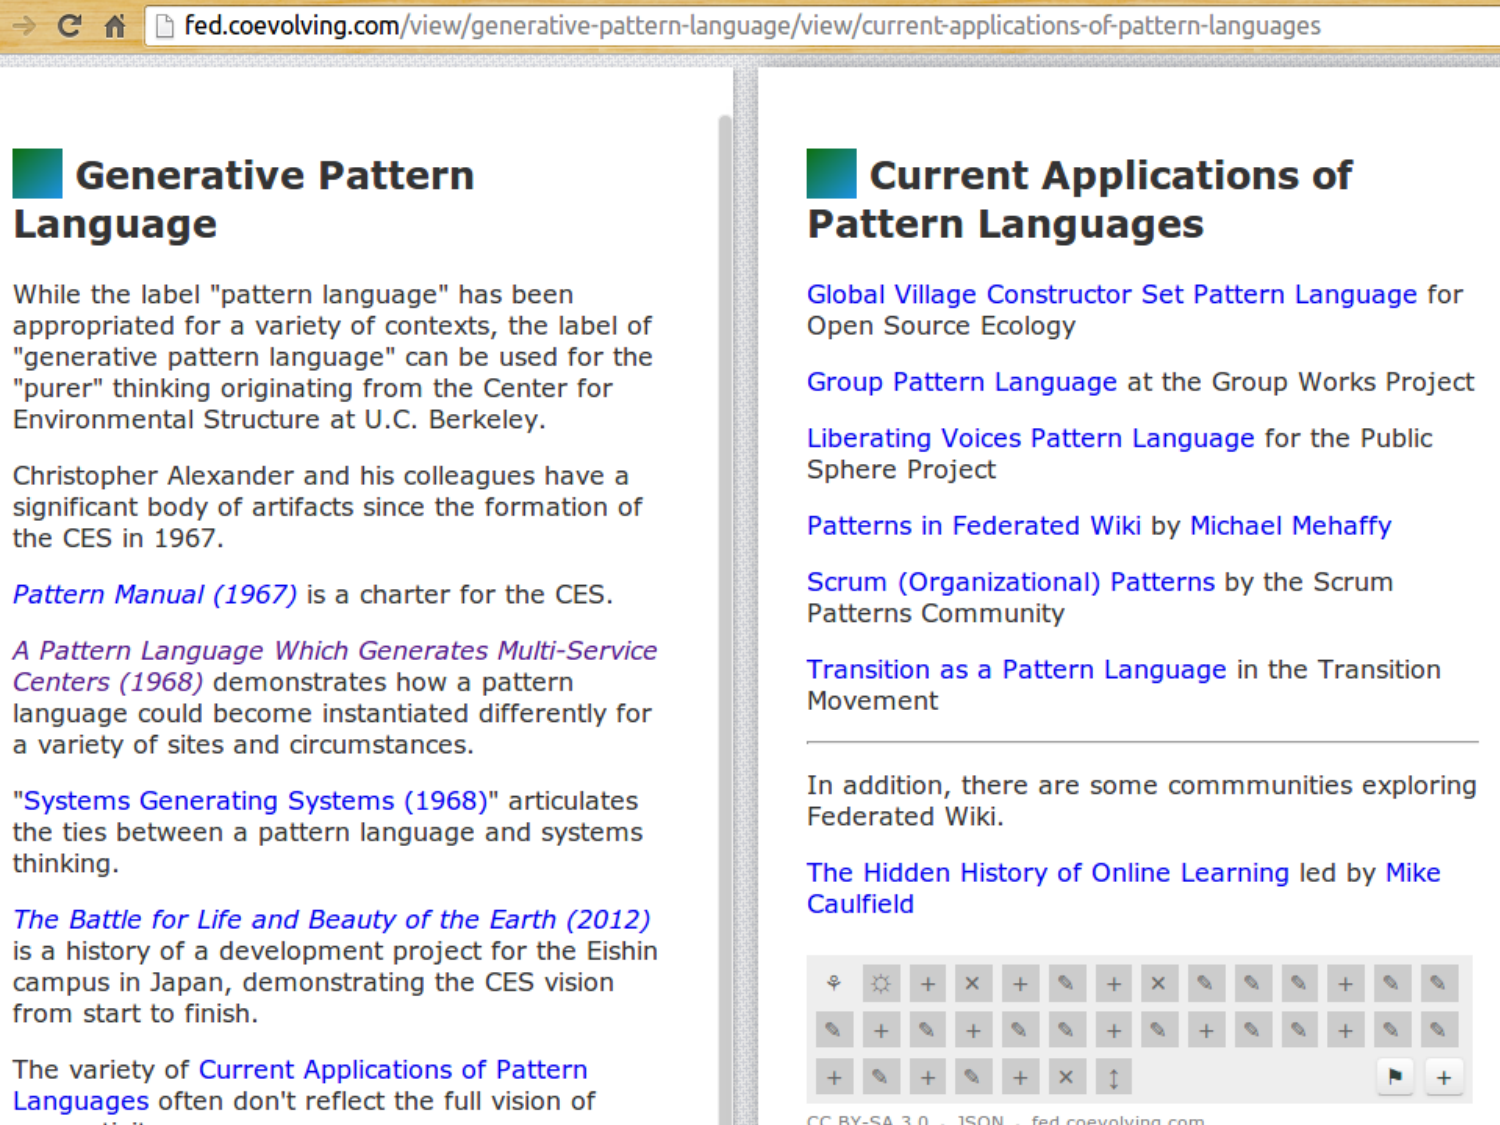

# Current applications of Pattern Languages
An Invitation to Service Systems Thinking
October 2014
75